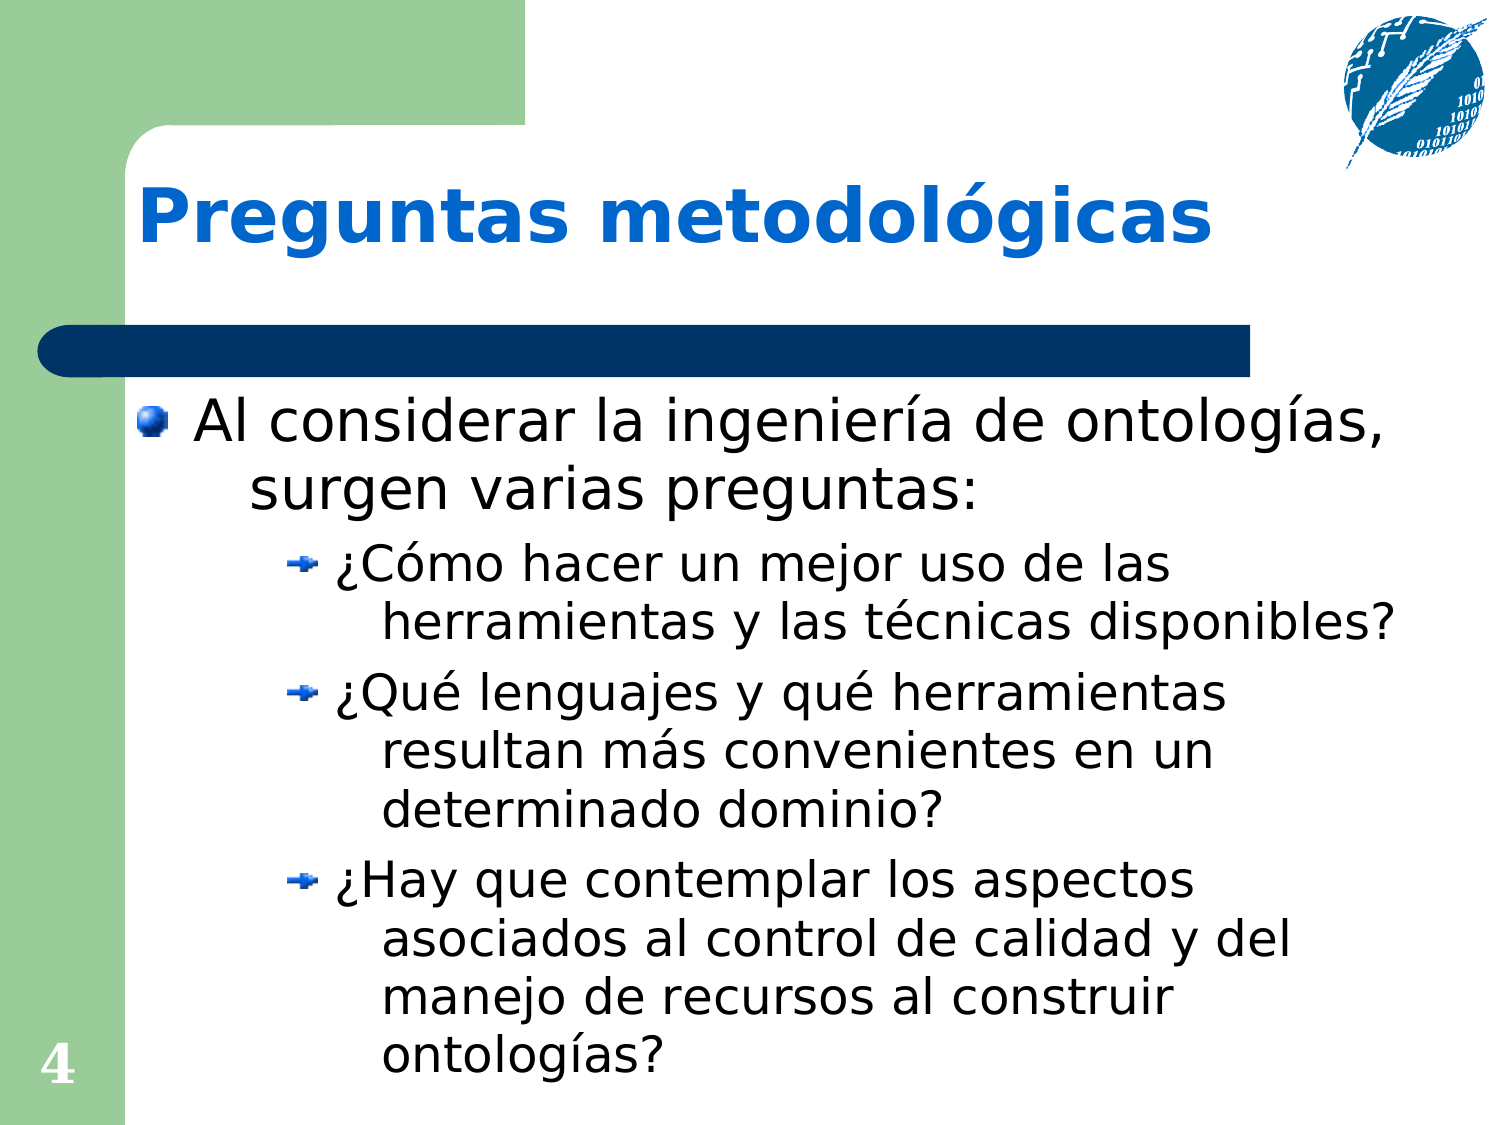

# Preguntas metodológicas
Al considerar la ingeniería de ontologías, surgen varias preguntas:
¿Cómo hacer un mejor uso de las herramientas y las técnicas disponibles?
¿Qué lenguajes y qué herramientas resultan más convenientes en un determinado dominio?
¿Hay que contemplar los aspectos asociados al control de calidad y del manejo de recursos al construir ontologías?
4